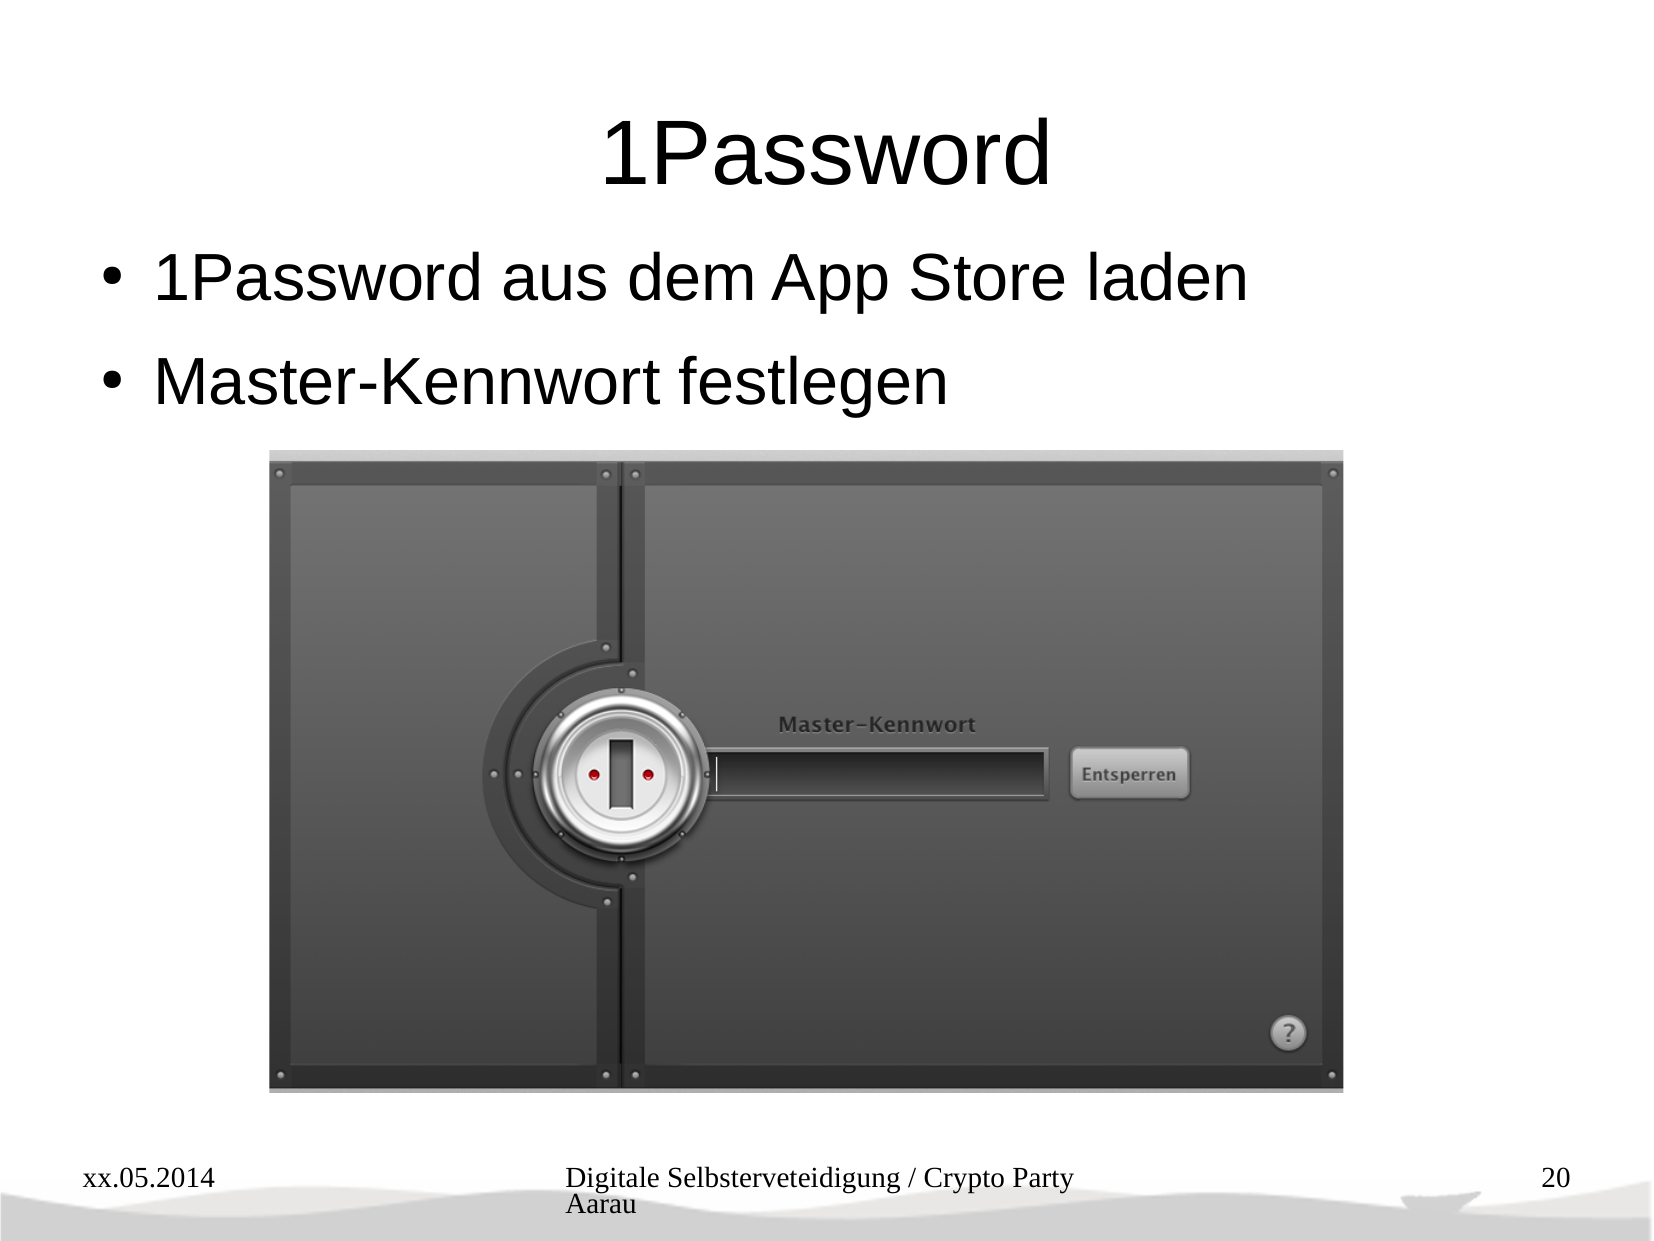

# 1Password
1Password aus dem App Store laden
Master-Kennwort festlegen
xx.05.2014
Digitale Selbsterveteidigung / Crypto Party Aarau
20